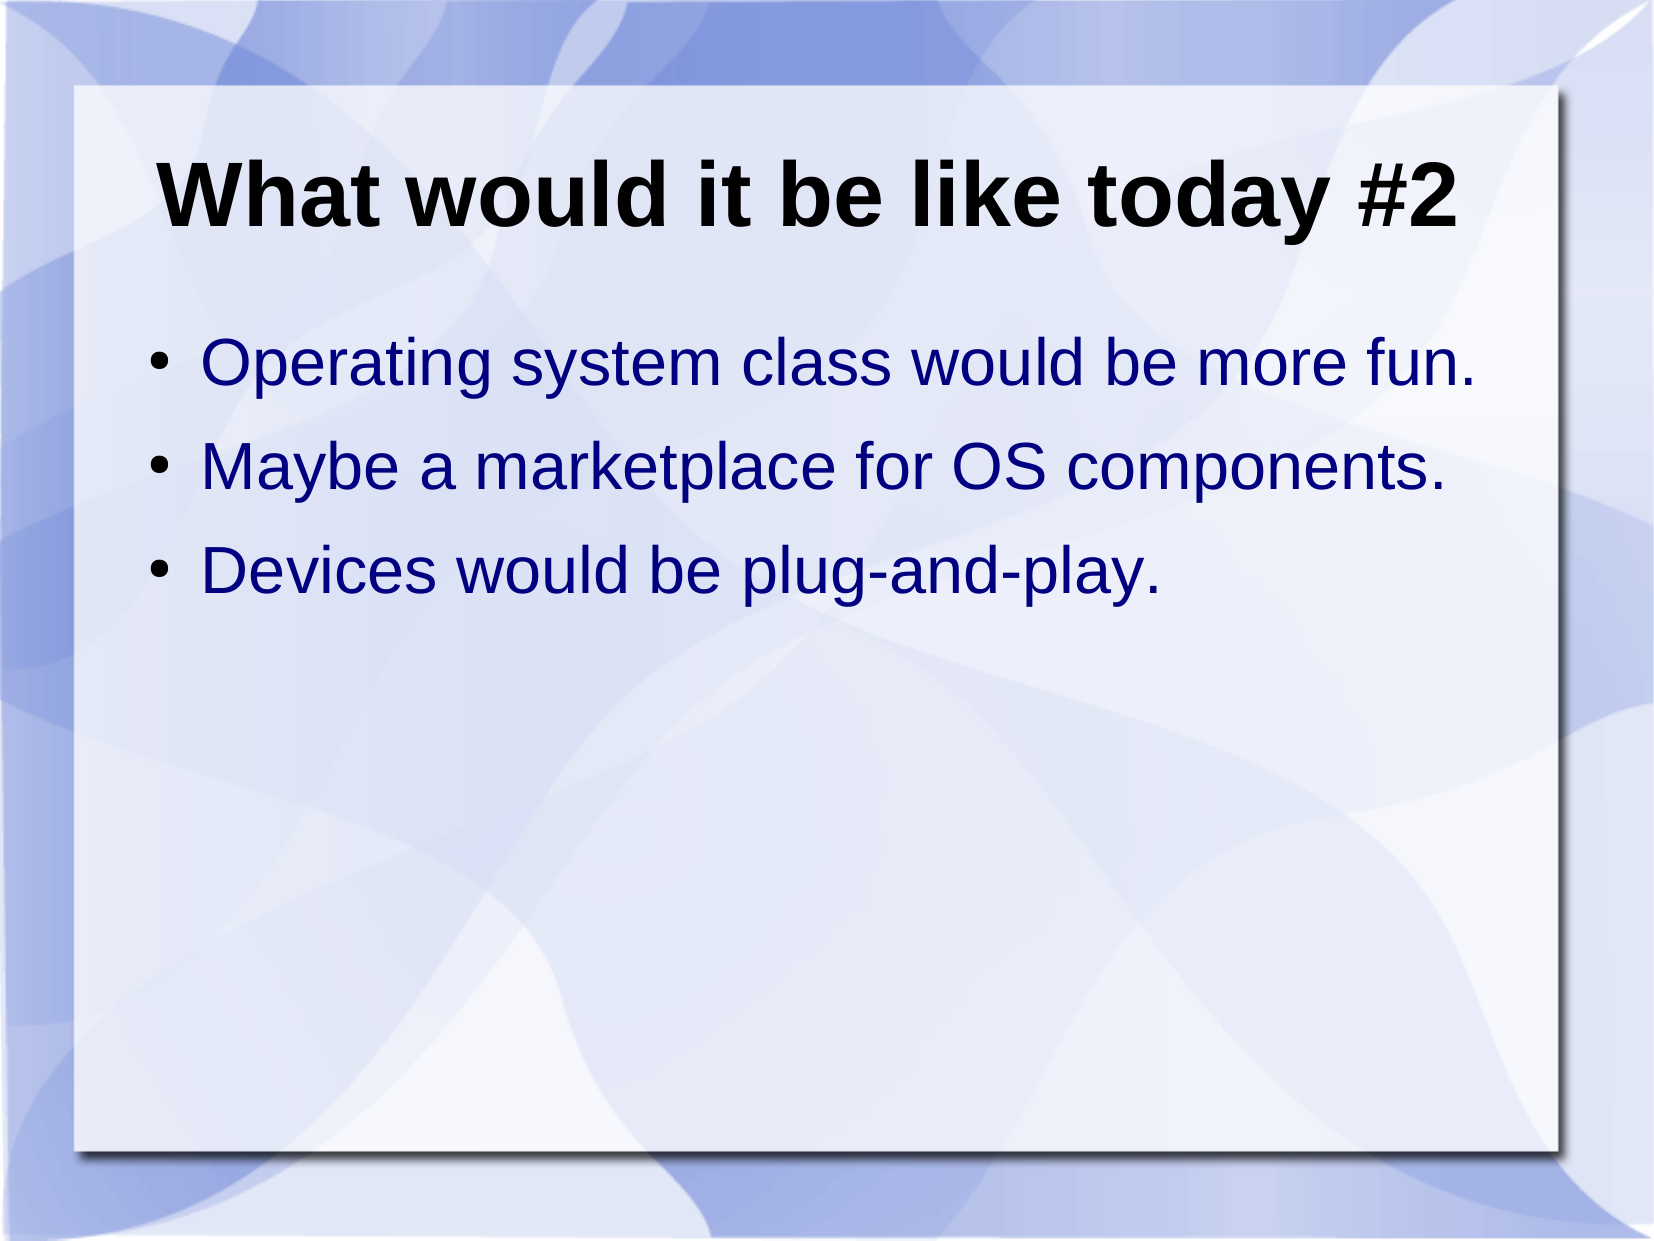

# What would it be like today #2
Operating system class would be more fun.
Maybe a marketplace for OS components.
Devices would be plug-and-play.